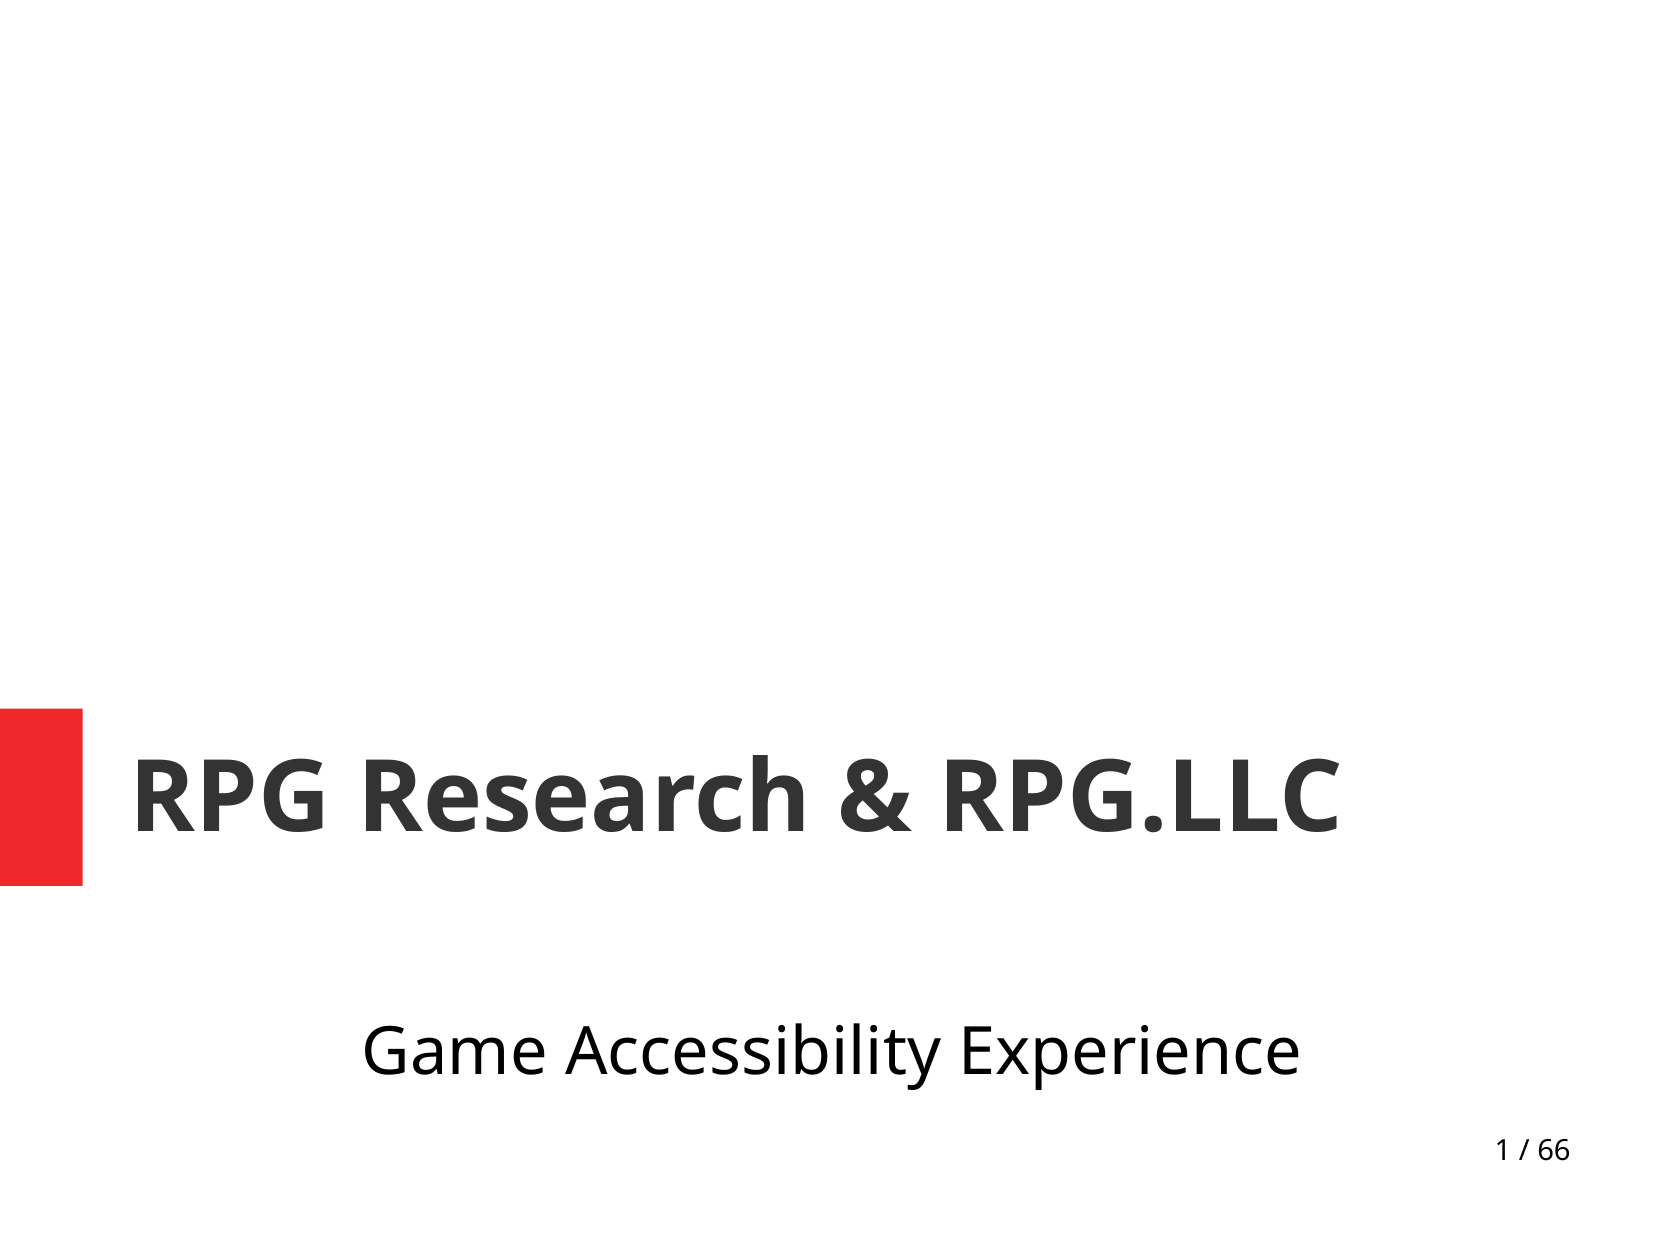

# RPG Research & RPG.LLC
Game Accessibility Experience
1